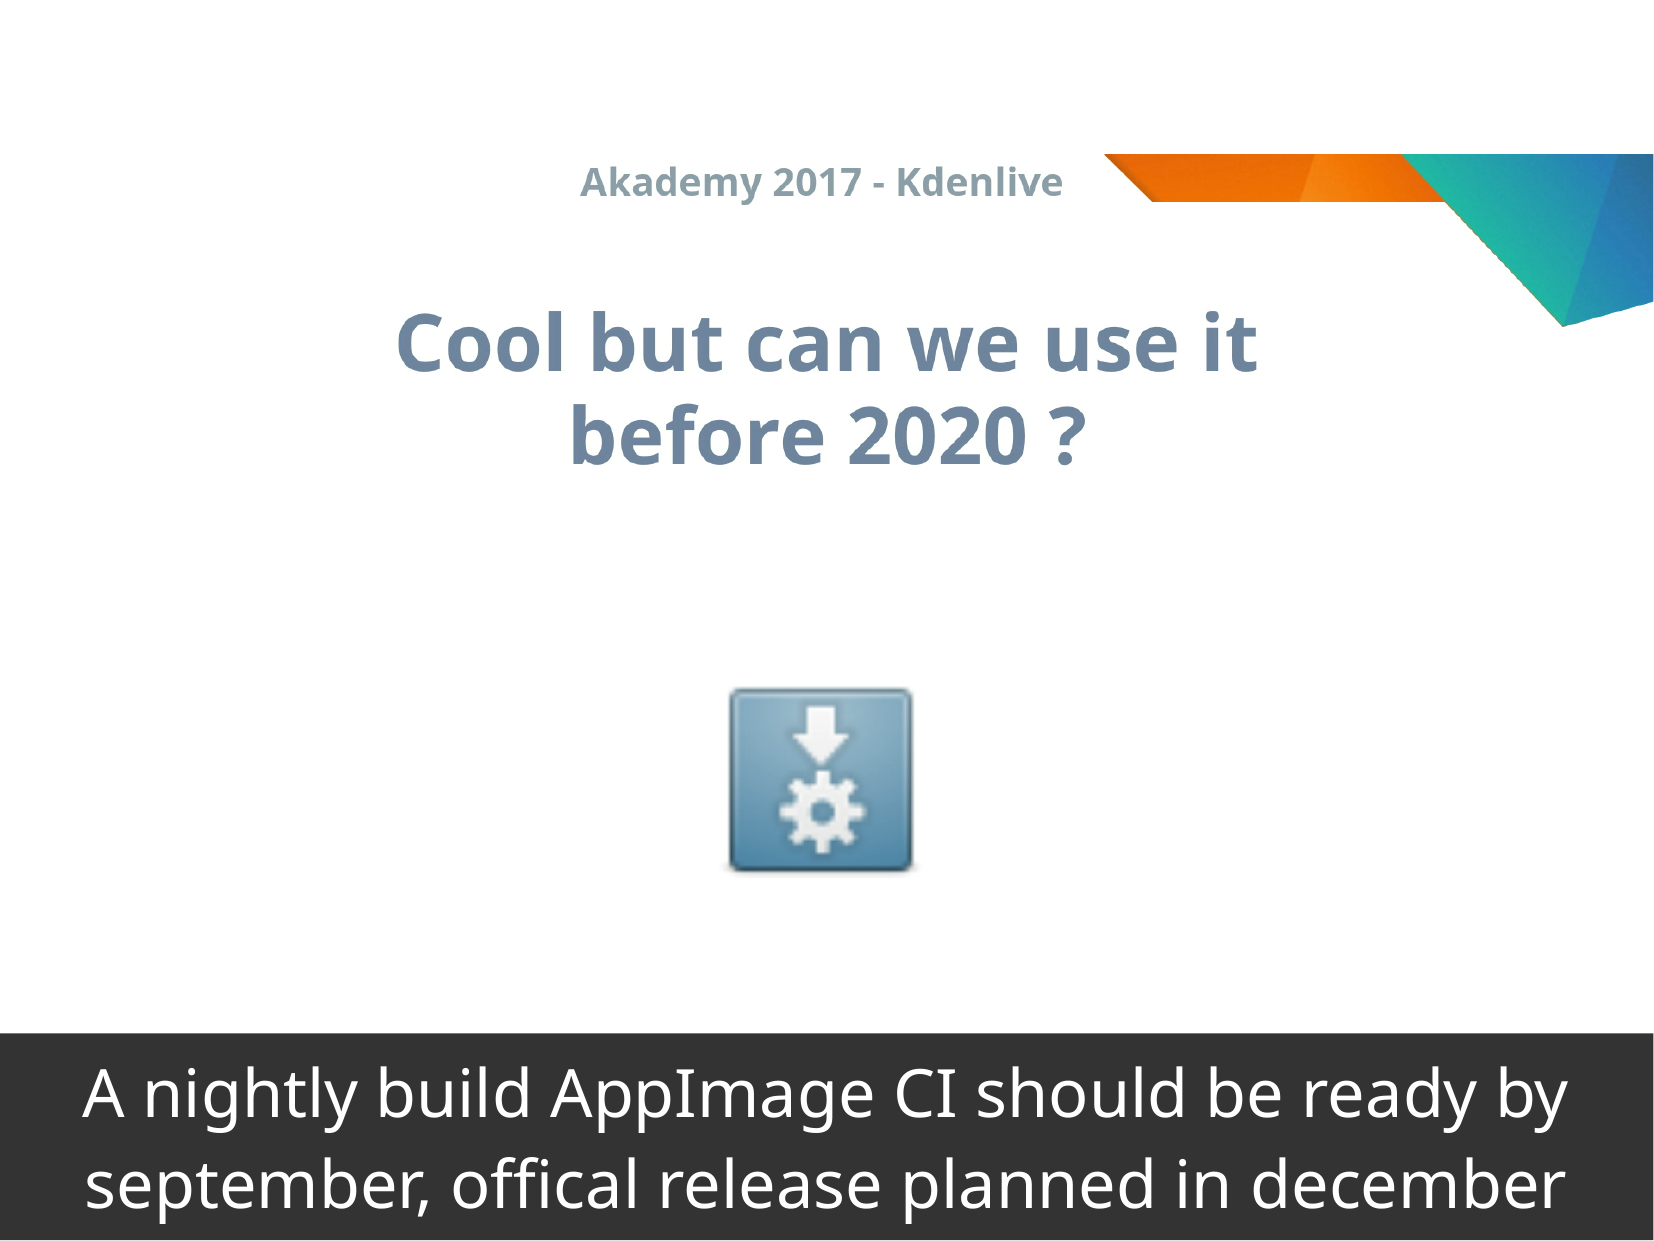

# A nightly build AppImage CI should be ready by september, offical release planned in december